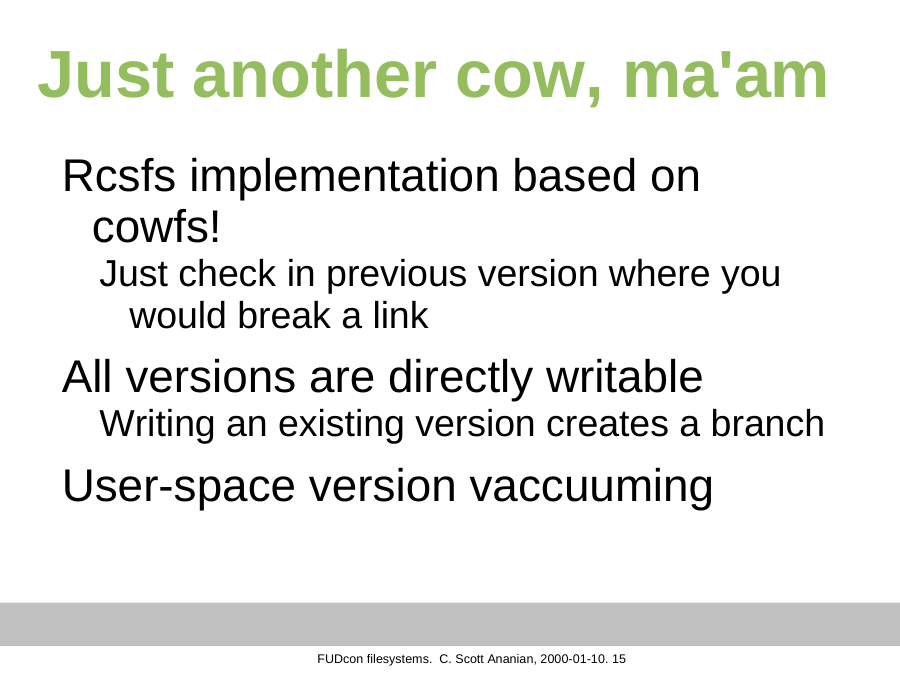

# Just another cow, ma'am
Rcsfs implementation based on cowfs!
Just check in previous version where you would break a link
All versions are directly writable
Writing an existing version creates a branch
User-space version vaccuuming